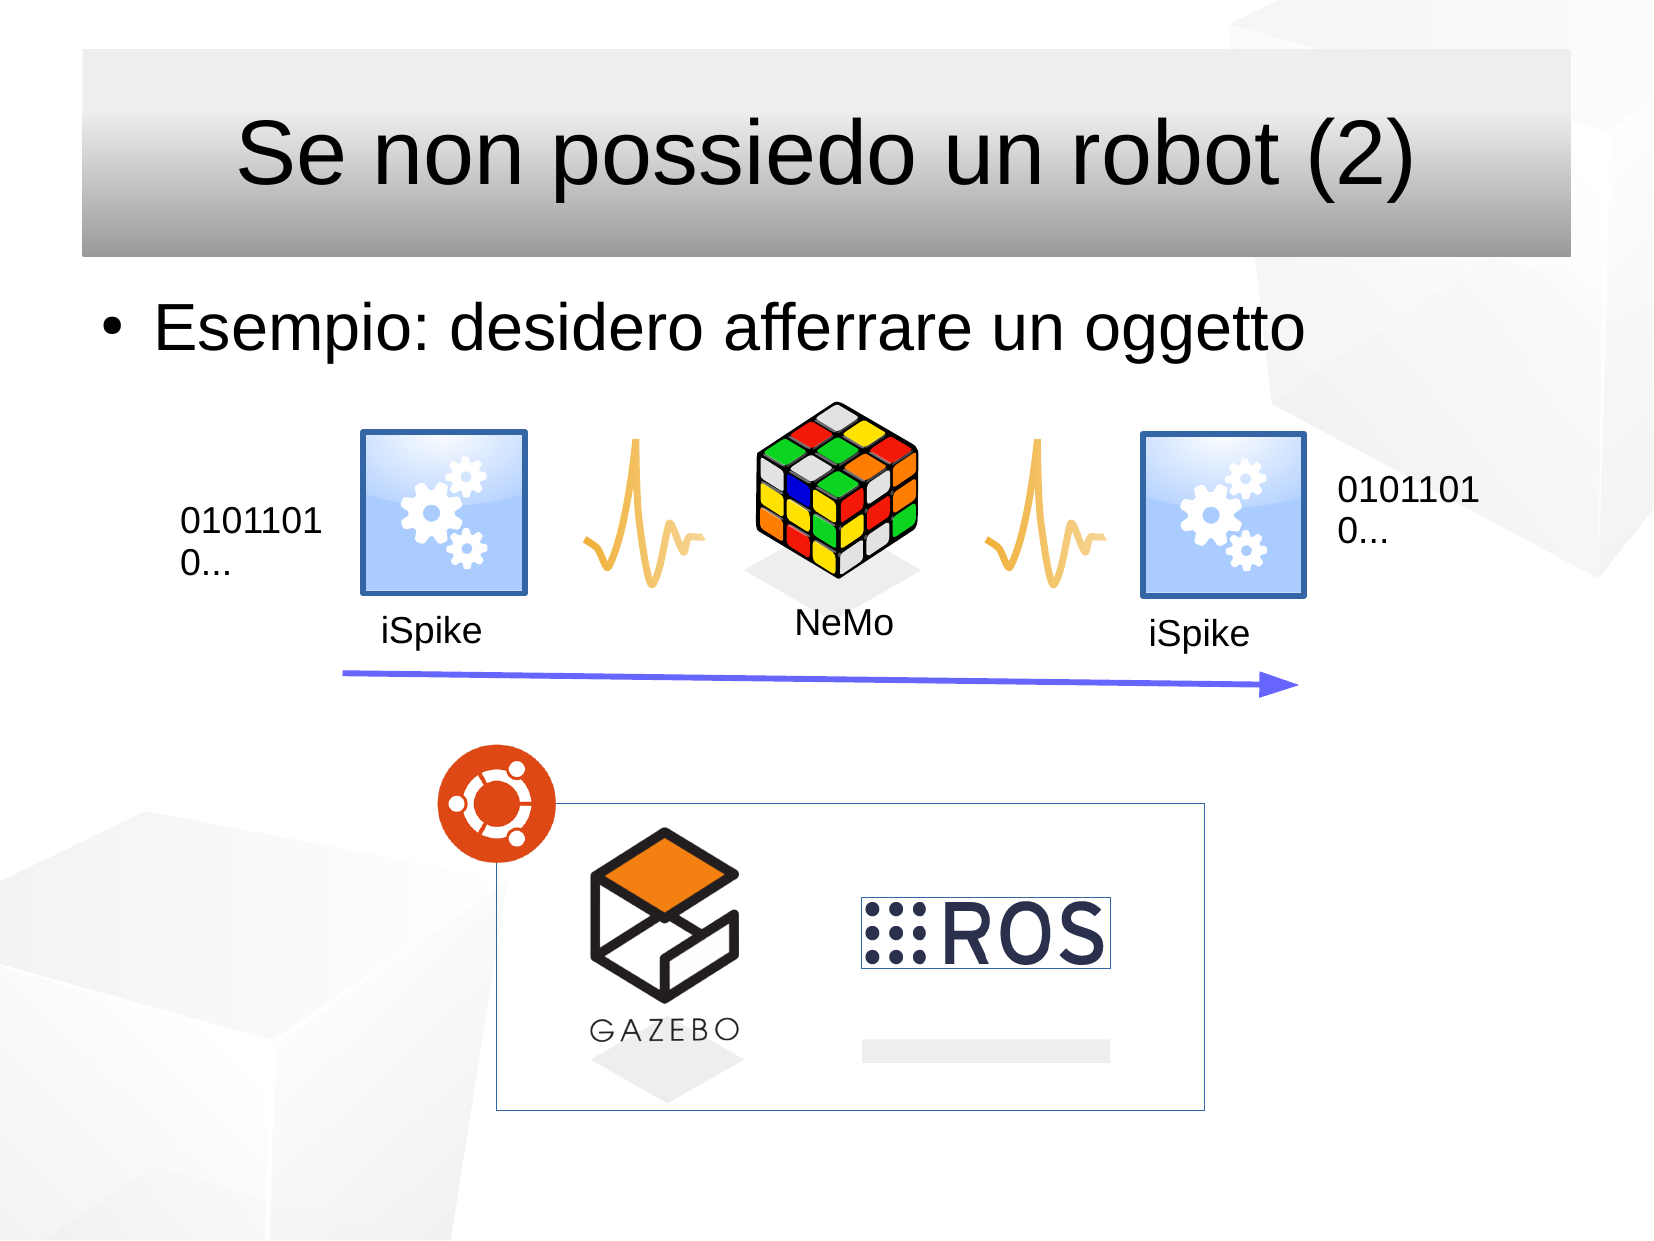

# Se non possiedo un robot (2)
Esempio: desidero afferrare un oggetto
01011010...
01011010...
NeMo
iSpike
iSpike